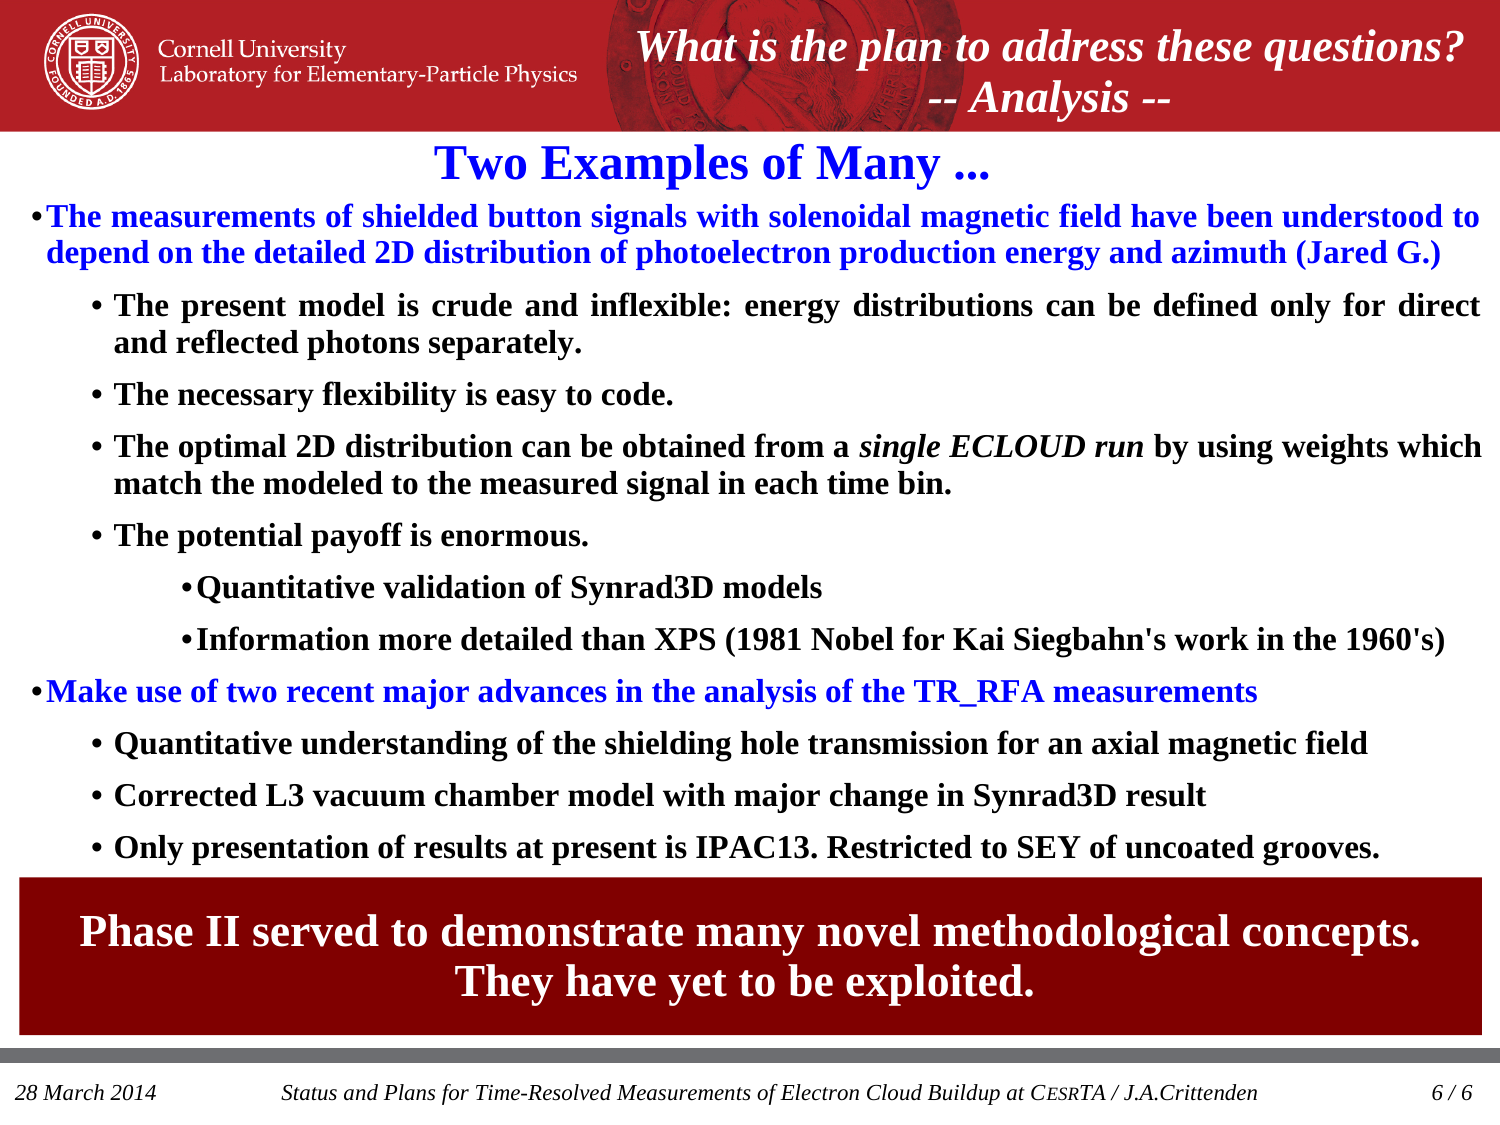

# What is the plan to address these questions? -- Analysis --
Two Examples of Many ...
The measurements of shielded button signals with solenoidal magnetic field have been understood to depend on the detailed 2D distribution of photoelectron production energy and azimuth (Jared G.)
The present model is crude and inflexible: energy distributions can be defined only for direct and reflected photons separately.
The necessary flexibility is easy to code.
The optimal 2D distribution can be obtained from a single ECLOUD run by using weights which match the modeled to the measured signal in each time bin.
The potential payoff is enormous.
Quantitative validation of Synrad3D models
Information more detailed than XPS (1981 Nobel for Kai Siegbahn's work in the 1960's)
Make use of two recent major advances in the analysis of the TR_RFA measurements
Quantitative understanding of the shielding hole transmission for an axial magnetic field
Corrected L3 vacuum chamber model with major change in Synrad3D result
Only presentation of results at present is IPAC13. Restricted to SEY of uncoated grooves.
Phase II served to demonstrate many novel methodological concepts.
They have yet to be exploited.